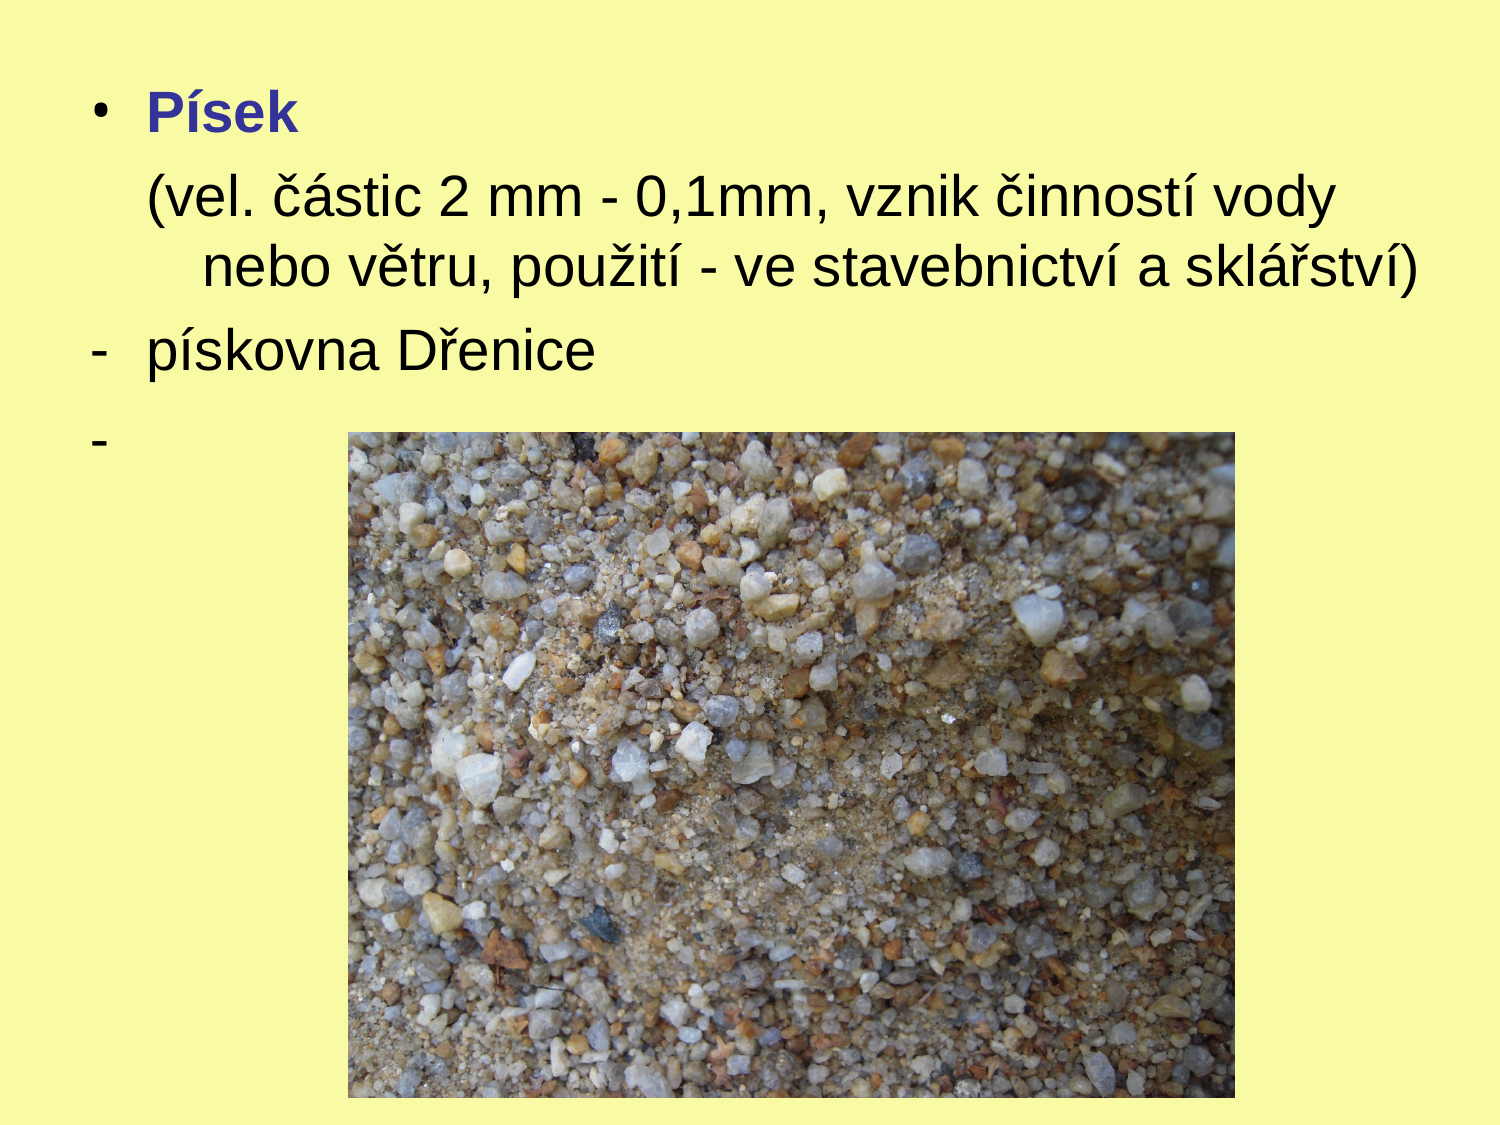

#
Písek
(vel. částic 2 mm - 0,1mm, vznik činností vody nebo větru, použití - ve stavebnictví a sklářství)
pískovna Dřenice